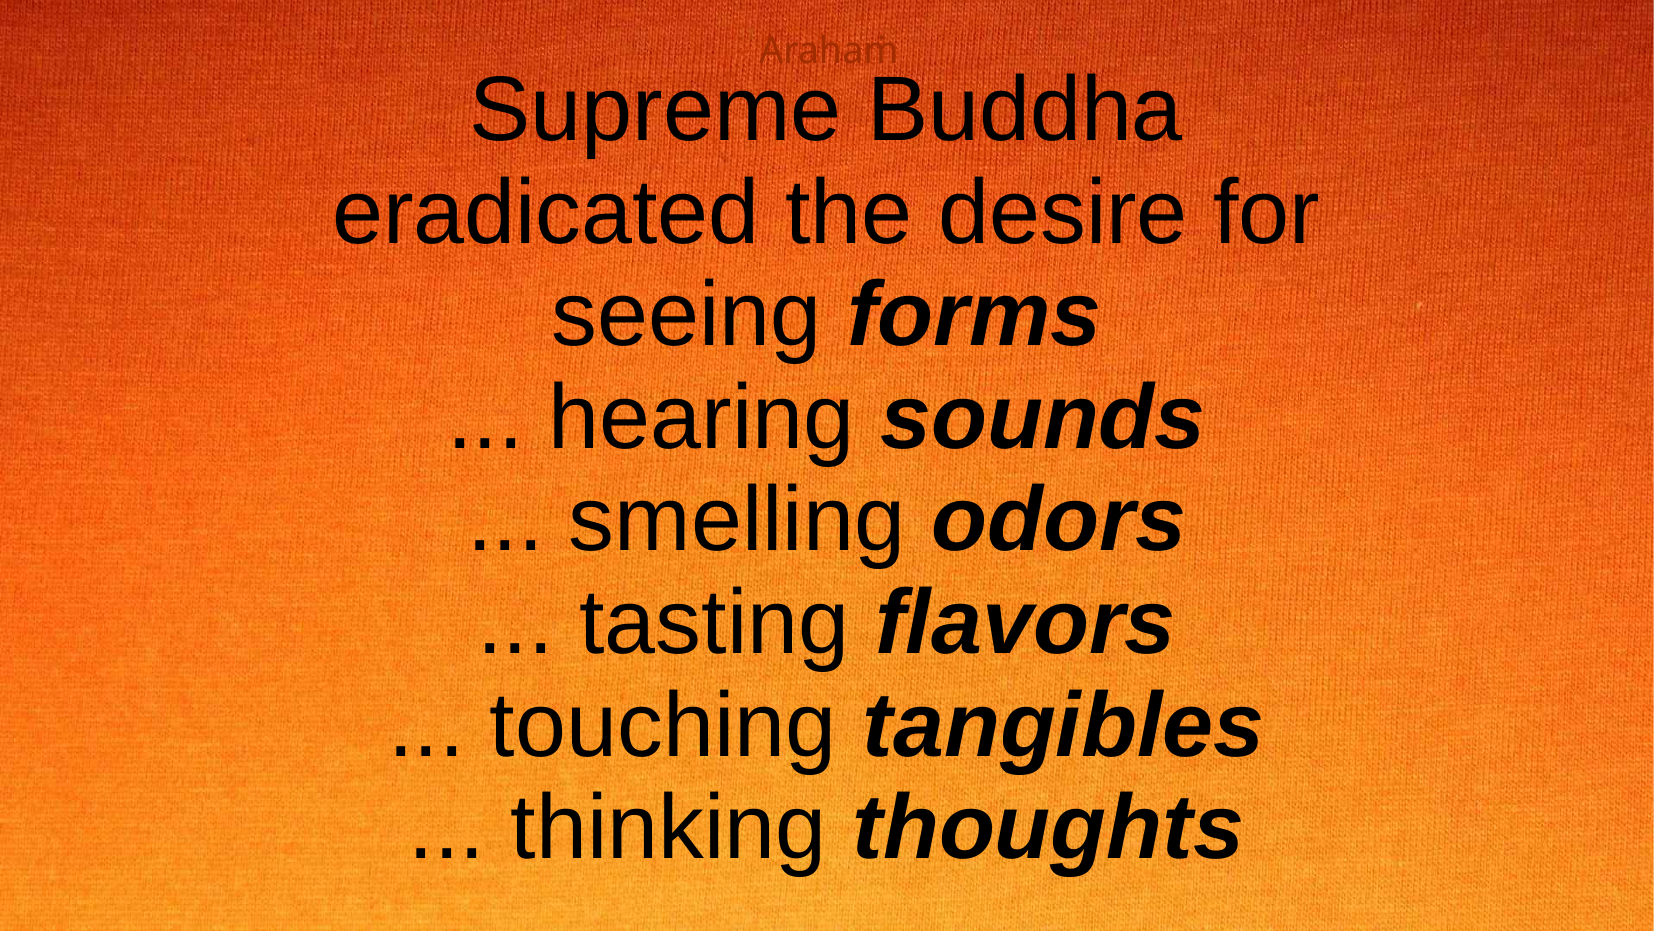

Arahaṁ
# Supreme Buddha
eradicated the desire for
seeing forms
... hearing sounds
... smelling odors
... tasting flavors
... touching tangibles
... thinking thoughts